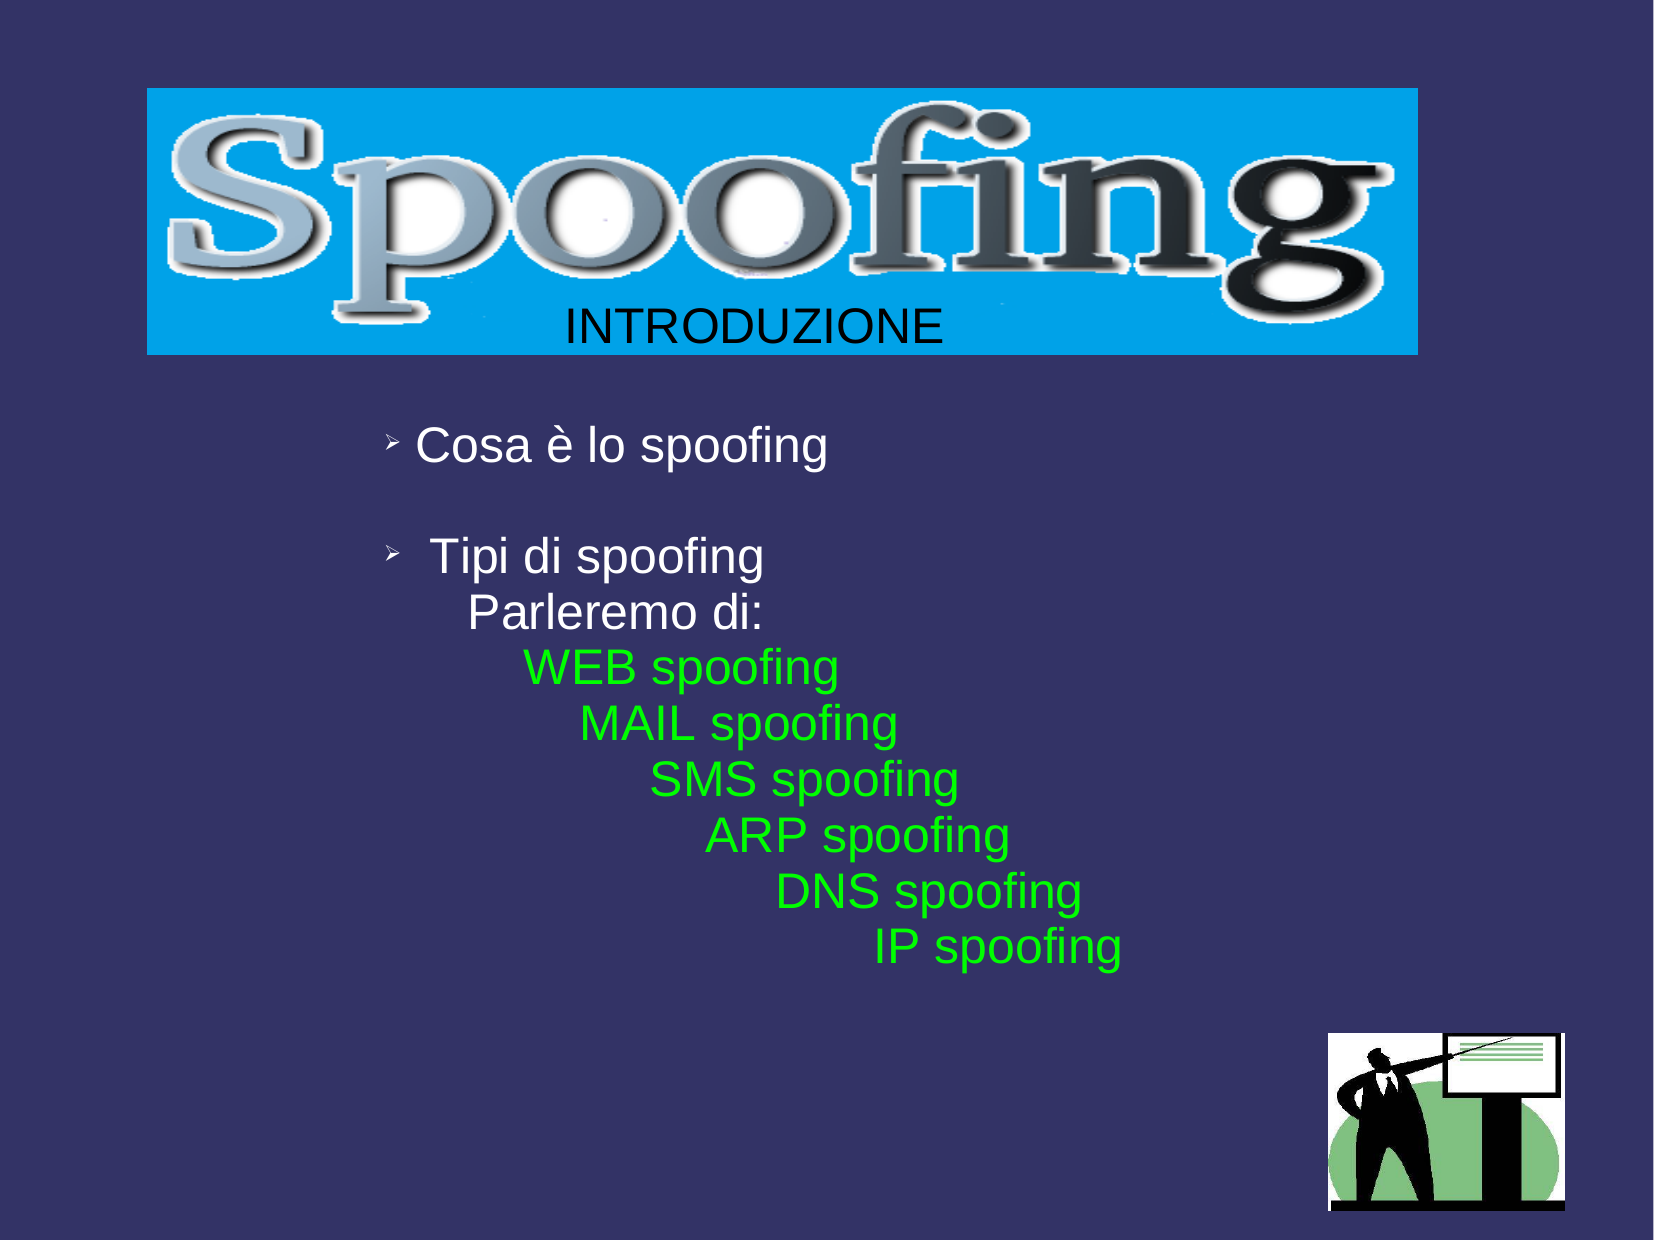

INTRODUZIONE
 Cosa è lo spoofing
 Tipi di spoofing
 Parleremo di:
 WEB spoofing
 MAIL spoofing
 SMS spoofing
 ARP spoofing
 DNS spoofing
 IP spoofing